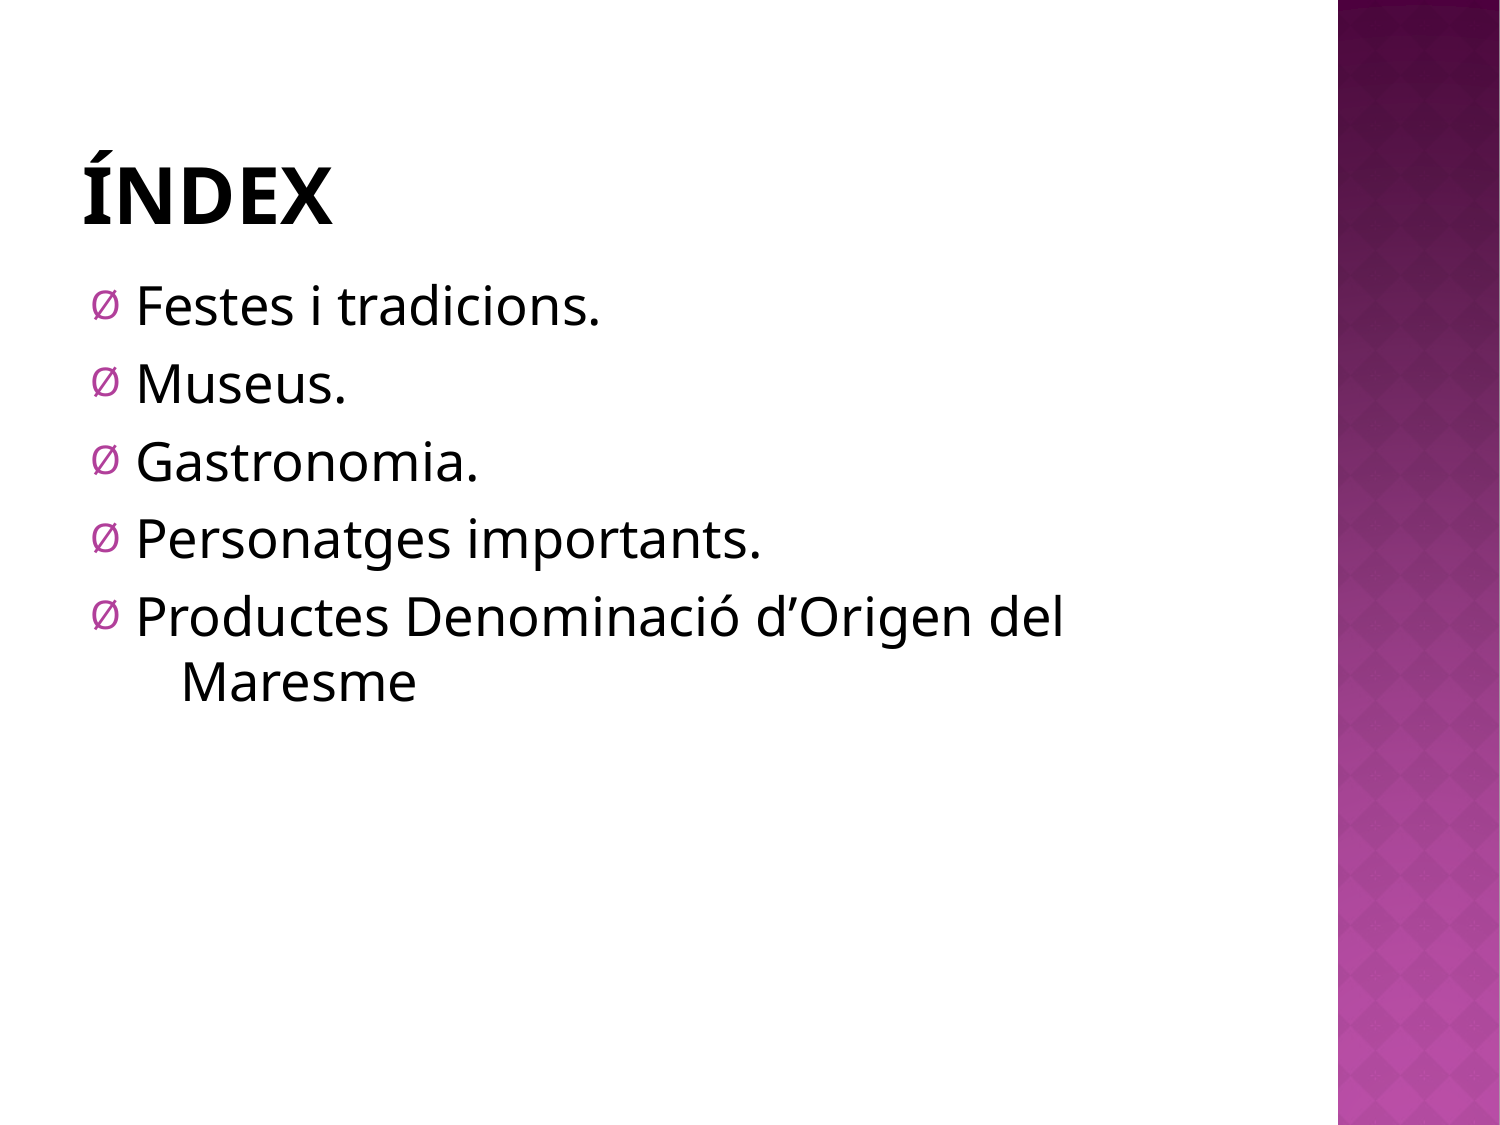

# ÍNDEX
Festes i tradicions.
Museus.
Gastronomia.
Personatges importants.
Productes Denominació d’Origen del Maresme